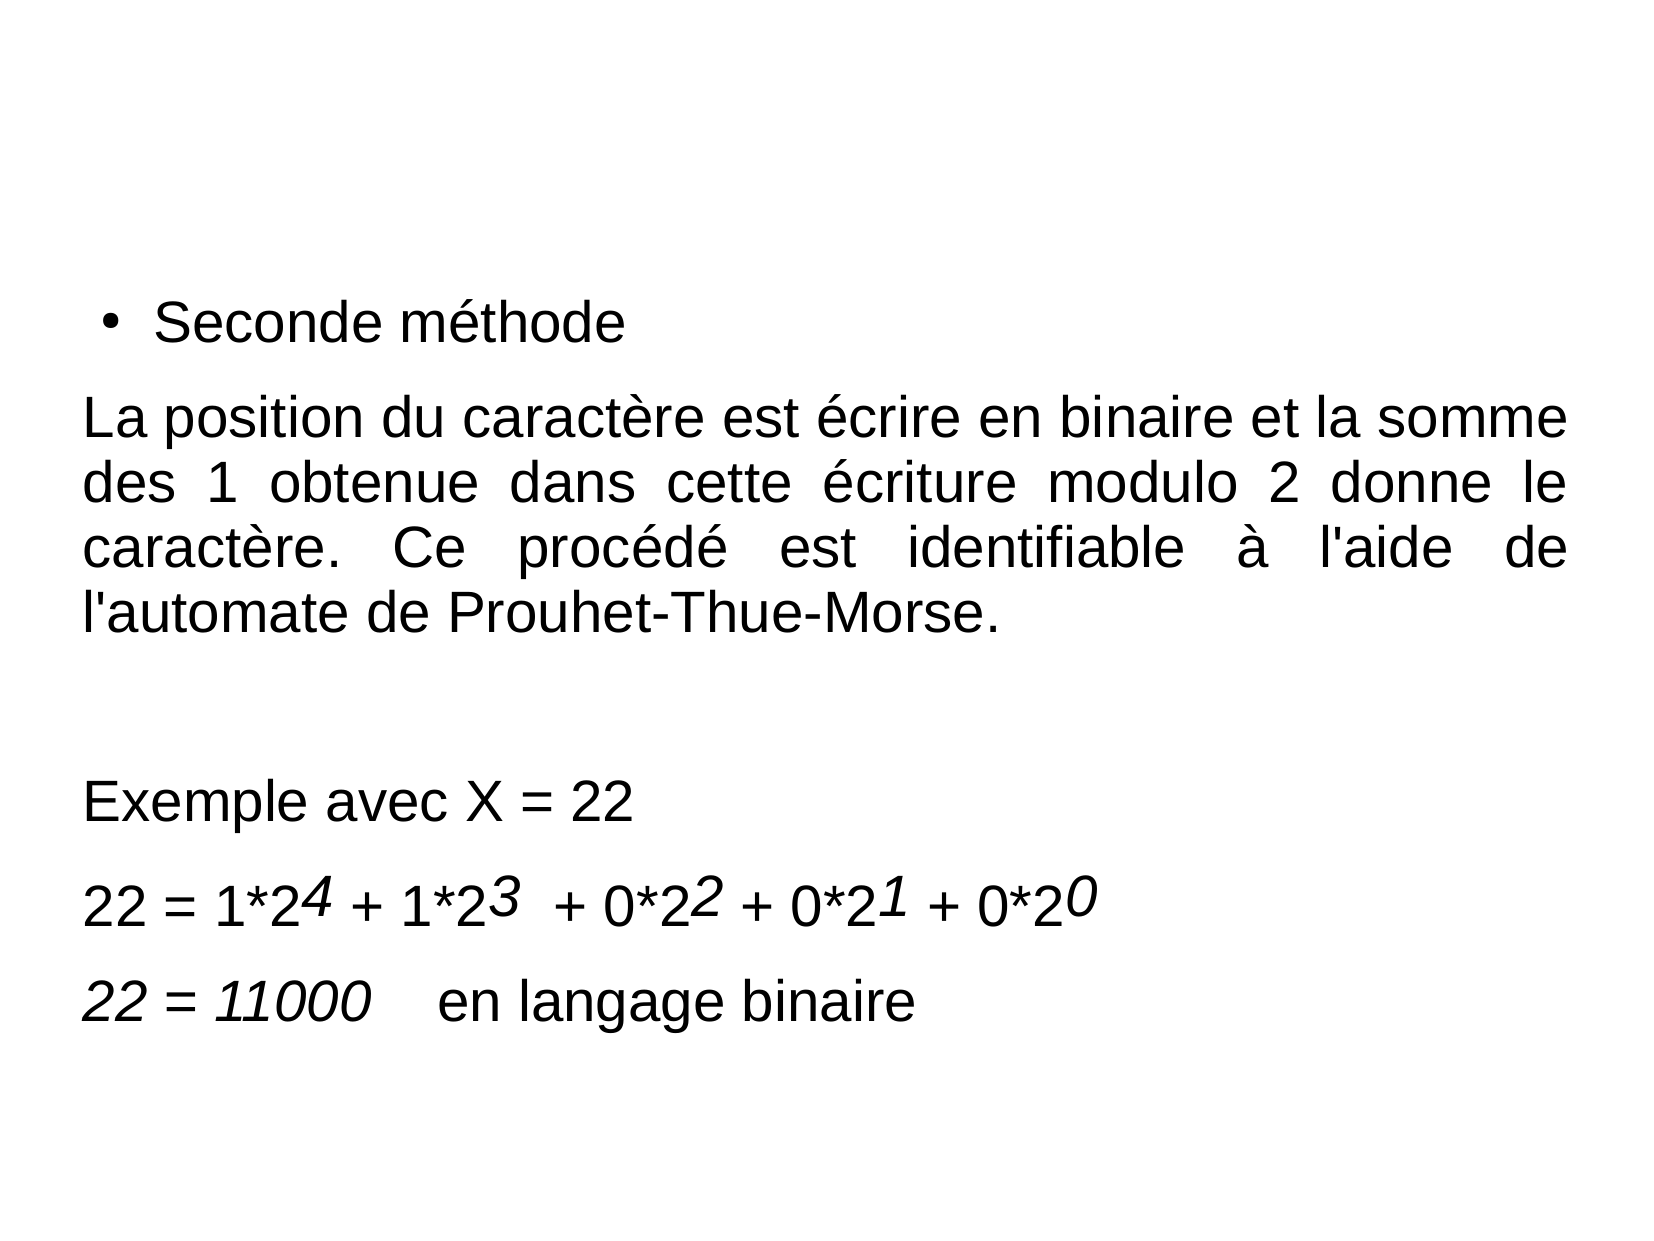

#
Seconde méthode
La position du caractère est écrire en binaire et la somme des 1 obtenue dans cette écriture modulo 2 donne le caractère. Ce procédé est identifiable à l'aide de l'automate de Prouhet-Thue-Morse.
Exemple avec X = 22
22 = 1*24 + 1*23 + 0*22 + 0*21 + 0*20
22 = 11000 en langage binaire